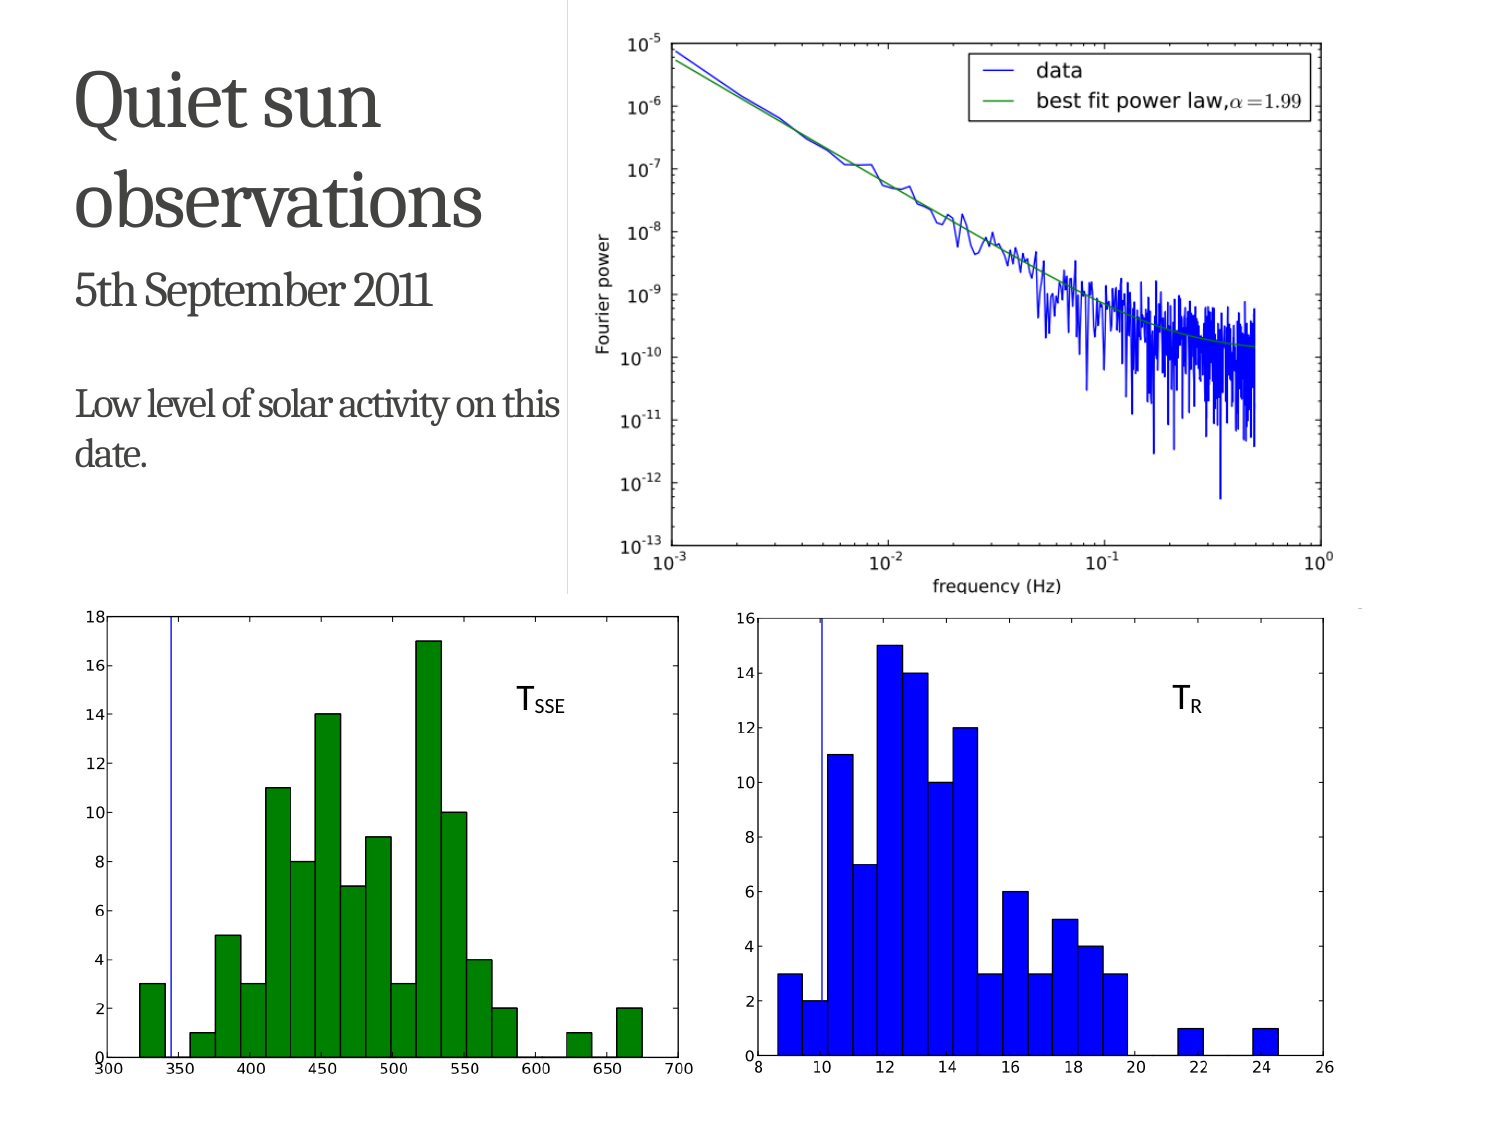

# Quiet sun observations
5th September 2011
Low level of solar activity on this date.
TR
TSSE